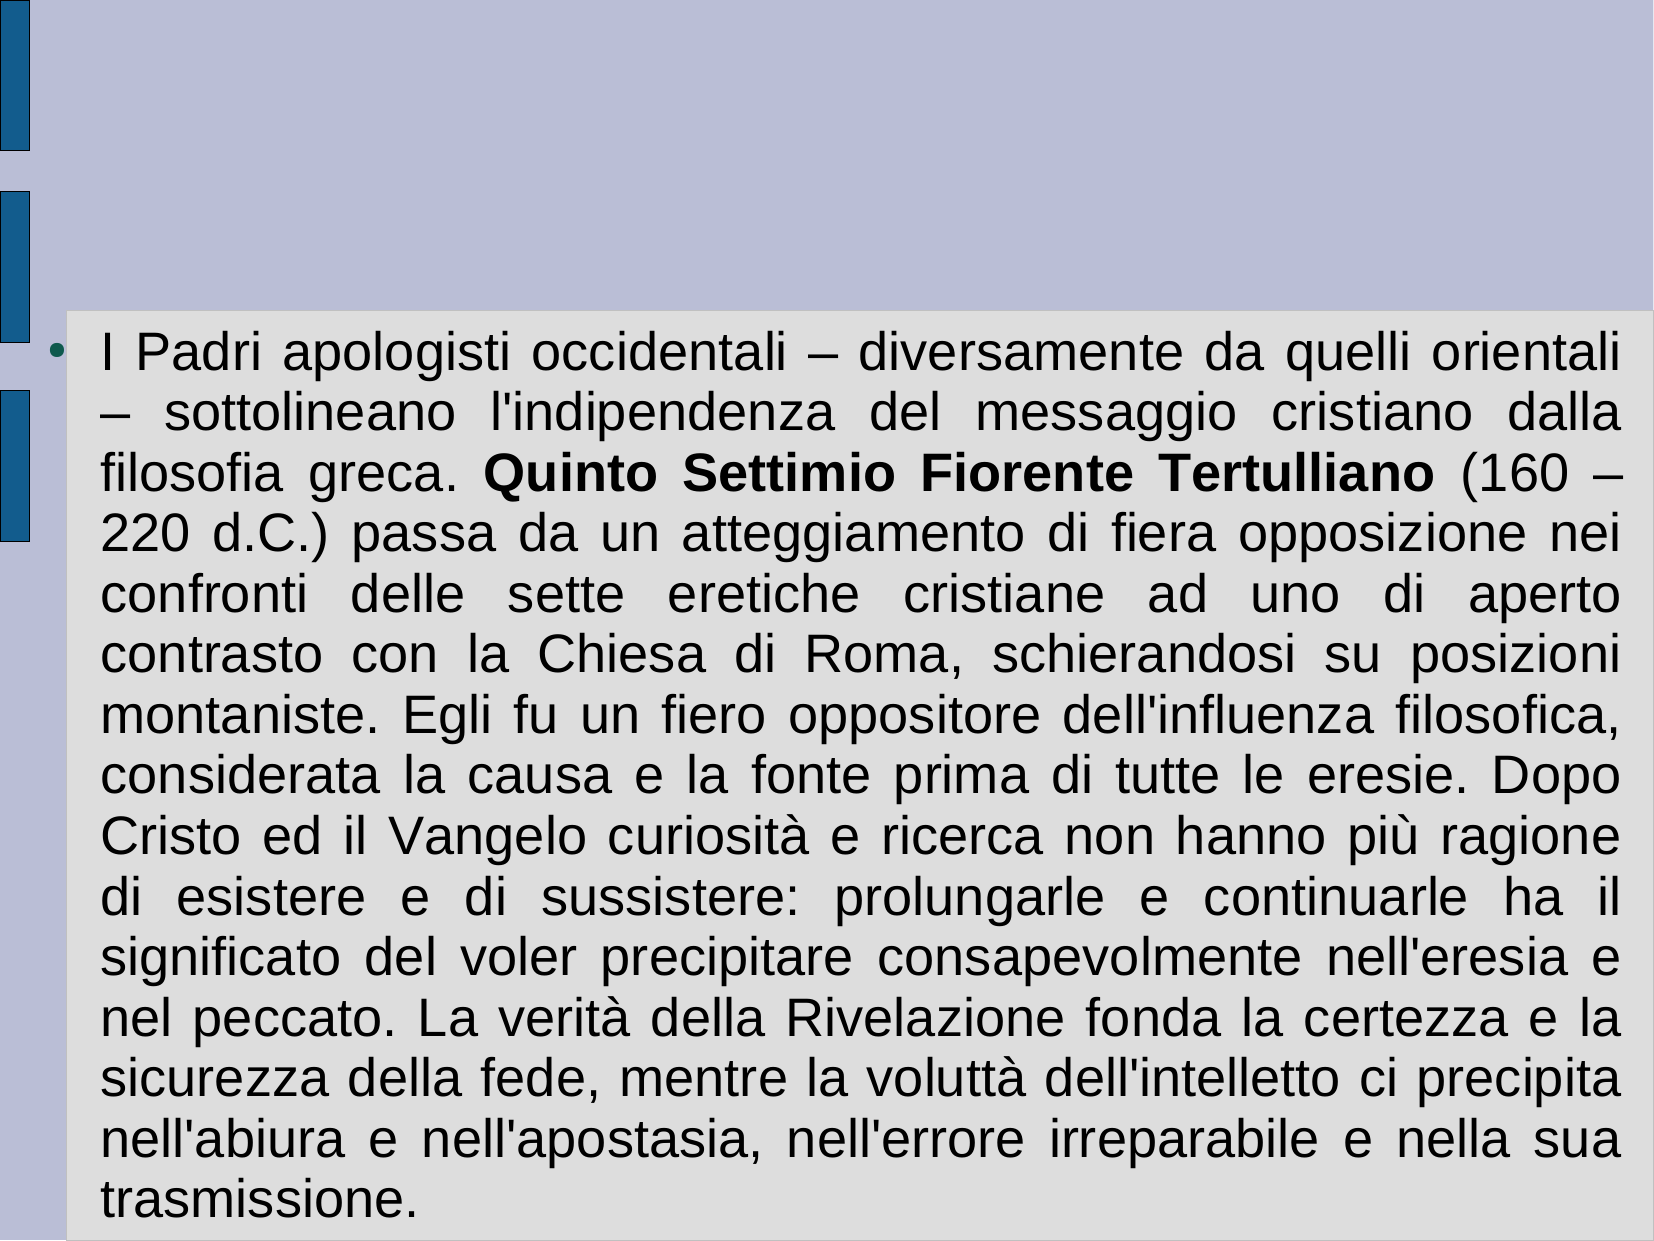

#
I Padri apologisti occidentali – diversamente da quelli orientali – sottolineano l'indipendenza del messaggio cristiano dalla filosofia greca. Quinto Settimio Fiorente Tertulliano (160 – 220 d.C.) passa da un atteggiamento di fiera opposizione nei confronti delle sette eretiche cristiane ad uno di aperto contrasto con la Chiesa di Roma, schierandosi su posizioni montaniste. Egli fu un fiero oppositore dell'influenza filosofica, considerata la causa e la fonte prima di tutte le eresie. Dopo Cristo ed il Vangelo curiosità e ricerca non hanno più ragione di esistere e di sussistere: prolungarle e continuarle ha il significato del voler precipitare consapevolmente nell'eresia e nel peccato. La verità della Rivelazione fonda la certezza e la sicurezza della fede, mentre la voluttà dell'intelletto ci precipita nell'abiura e nell'apostasia, nell'errore irreparabile e nella sua trasmissione.